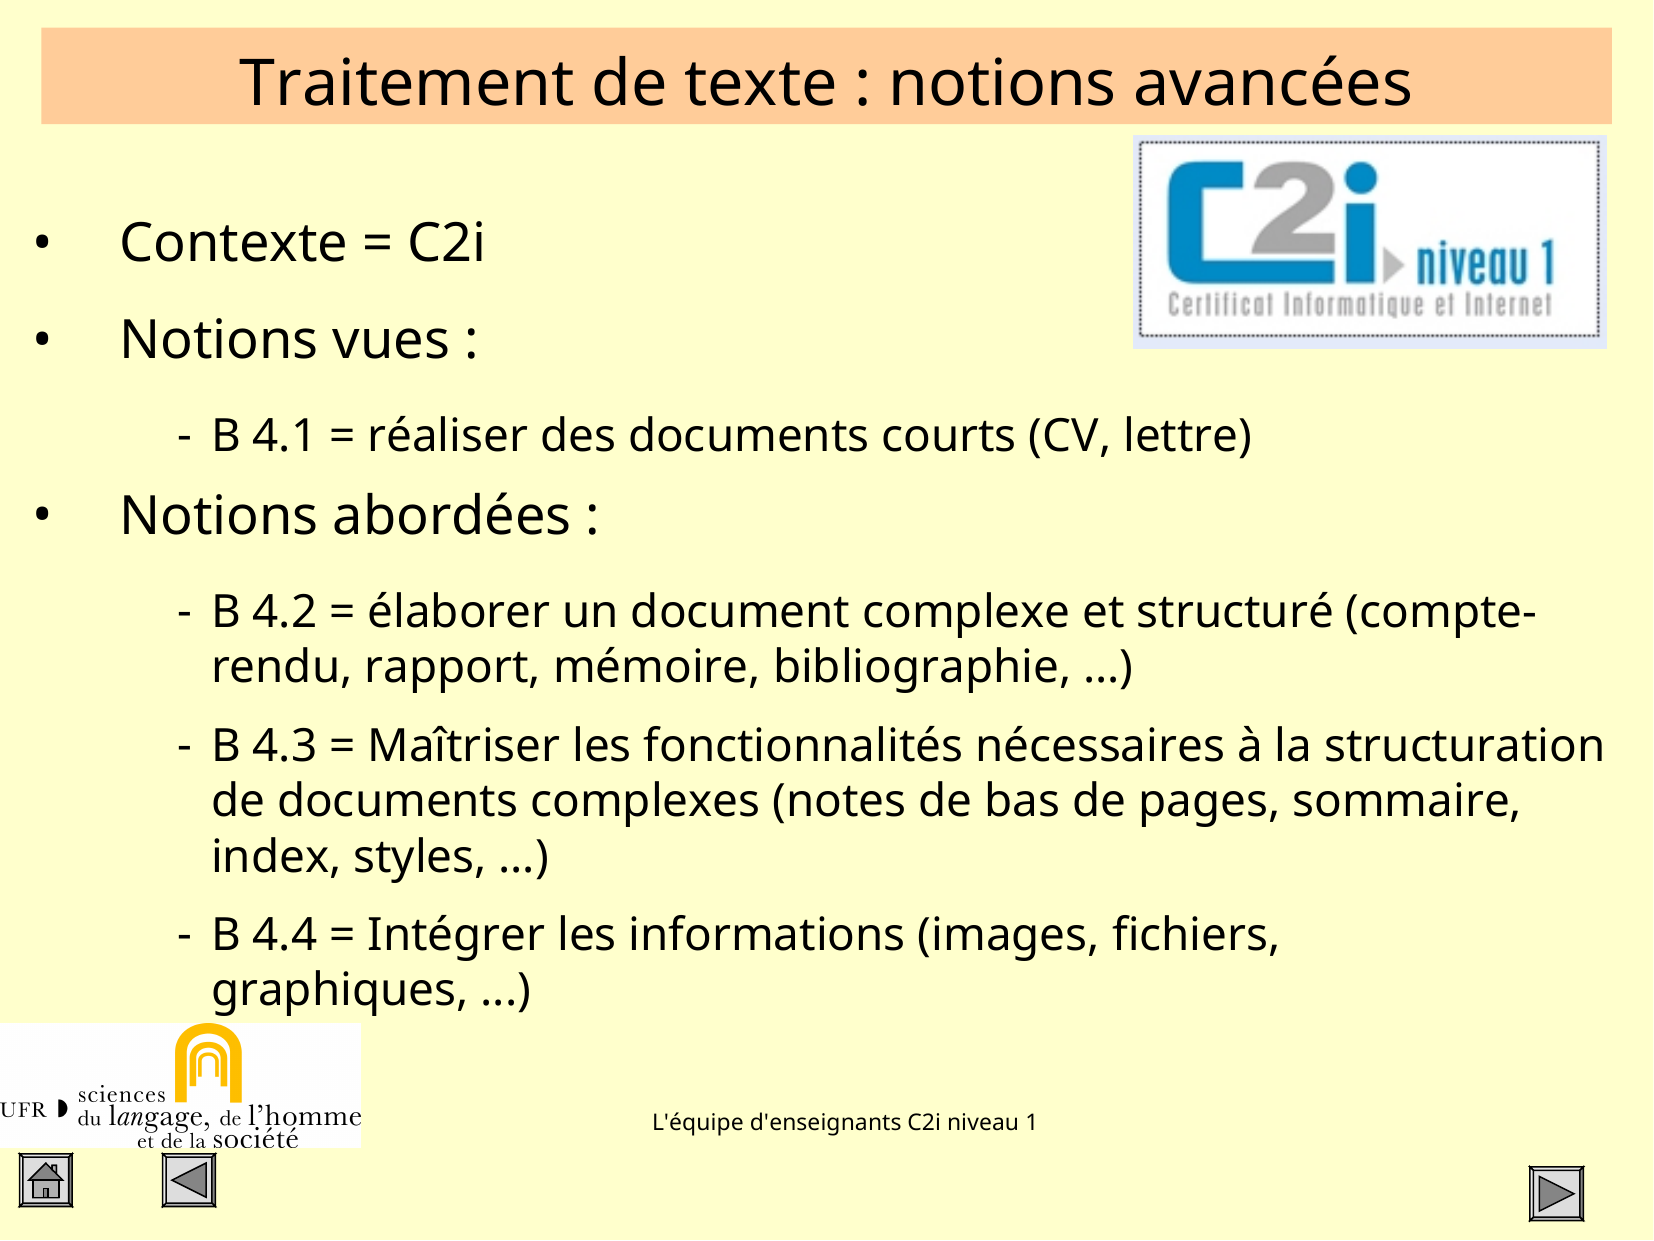

# Traitement de texte : notions avancées
Contexte = C2i
Notions vues :
B 4.1 = réaliser des documents courts (CV, lettre)
Notions abordées :
B 4.2 = élaborer un document complexe et structuré (compte-rendu, rapport, mémoire, bibliographie, …)
B 4.3 = Maîtriser les fonctionnalités nécessaires à la structuration de documents complexes (notes de bas de pages, sommaire, index, styles, …)
B 4.4 = Intégrer les informations (images, fichiers, graphiques, ...)